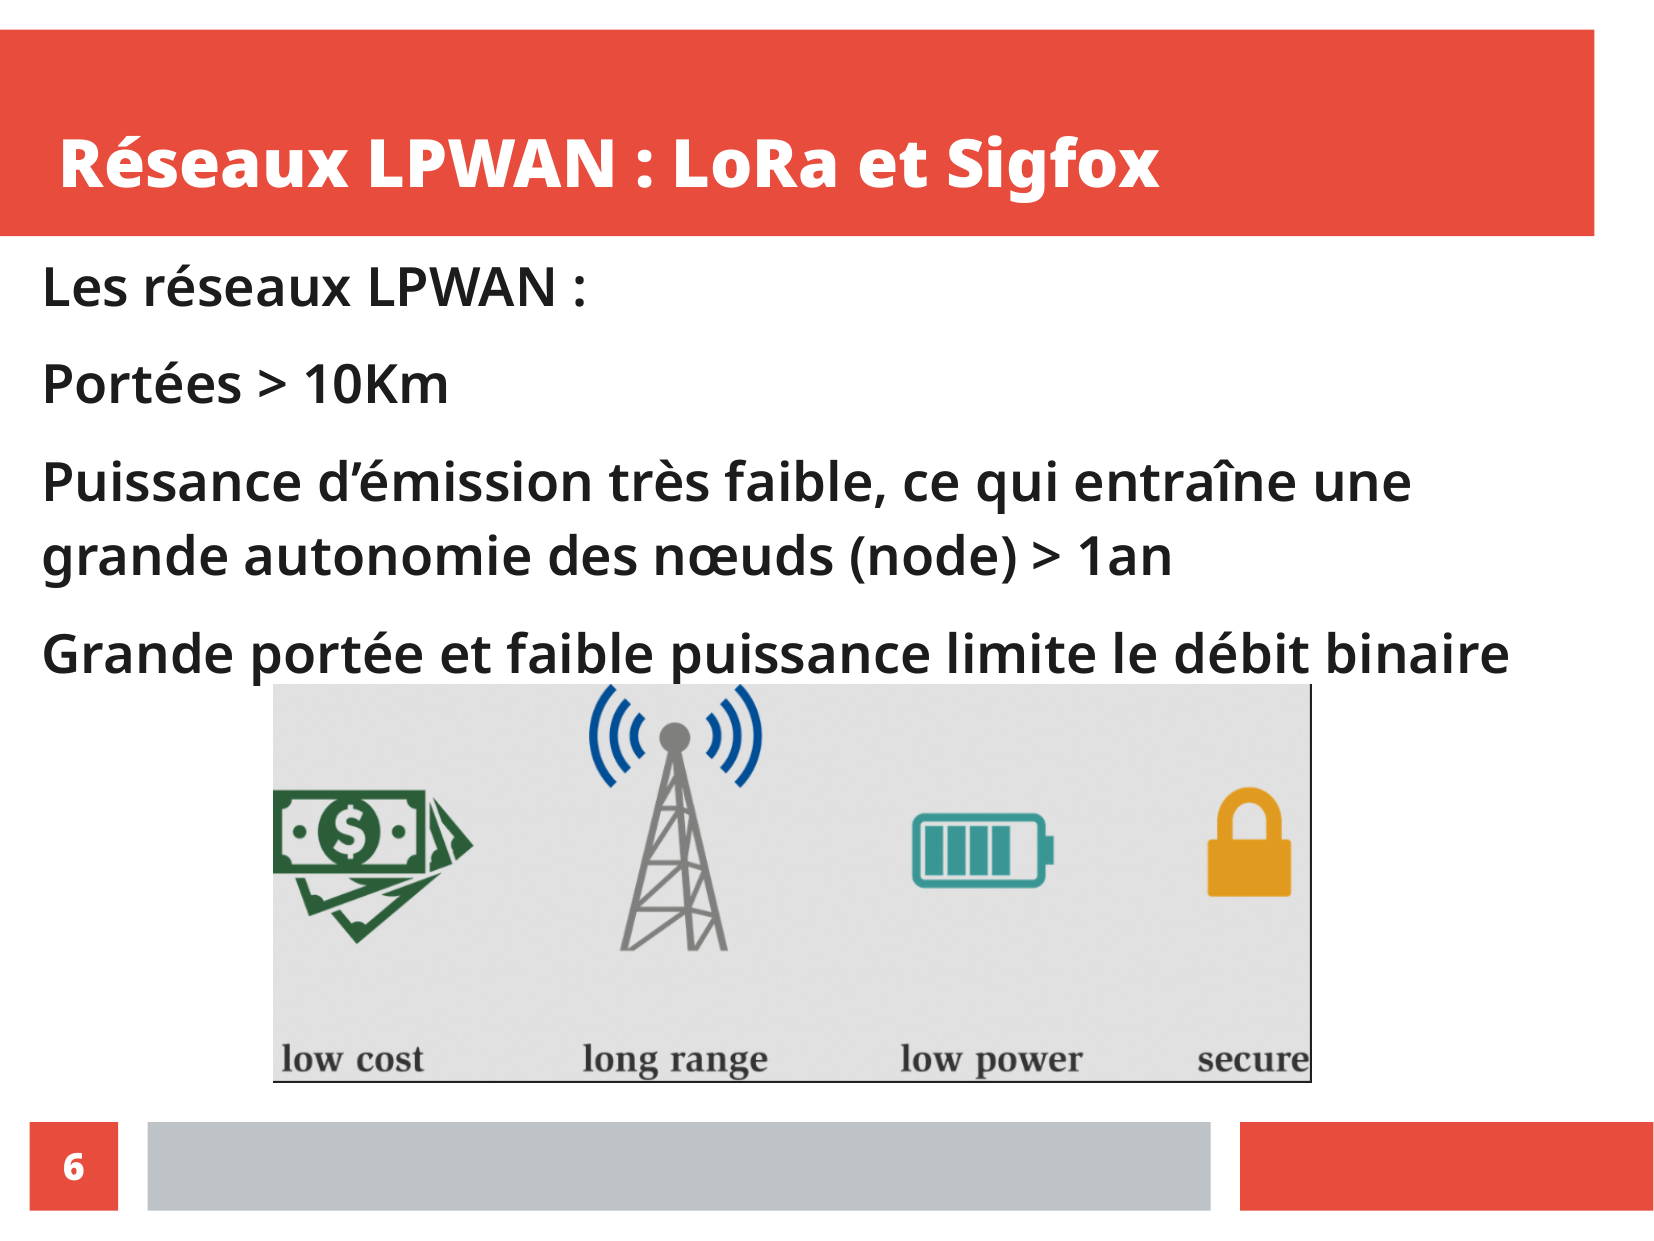

# Réseaux LPWAN : LoRa et Sigfox
Les réseaux LPWAN :
Portées > 10Km
Puissance d’émission très faible, ce qui entraîne une grande autonomie des nœuds (node) > 1an
Grande portée et faible puissance limite le débit binaire
6